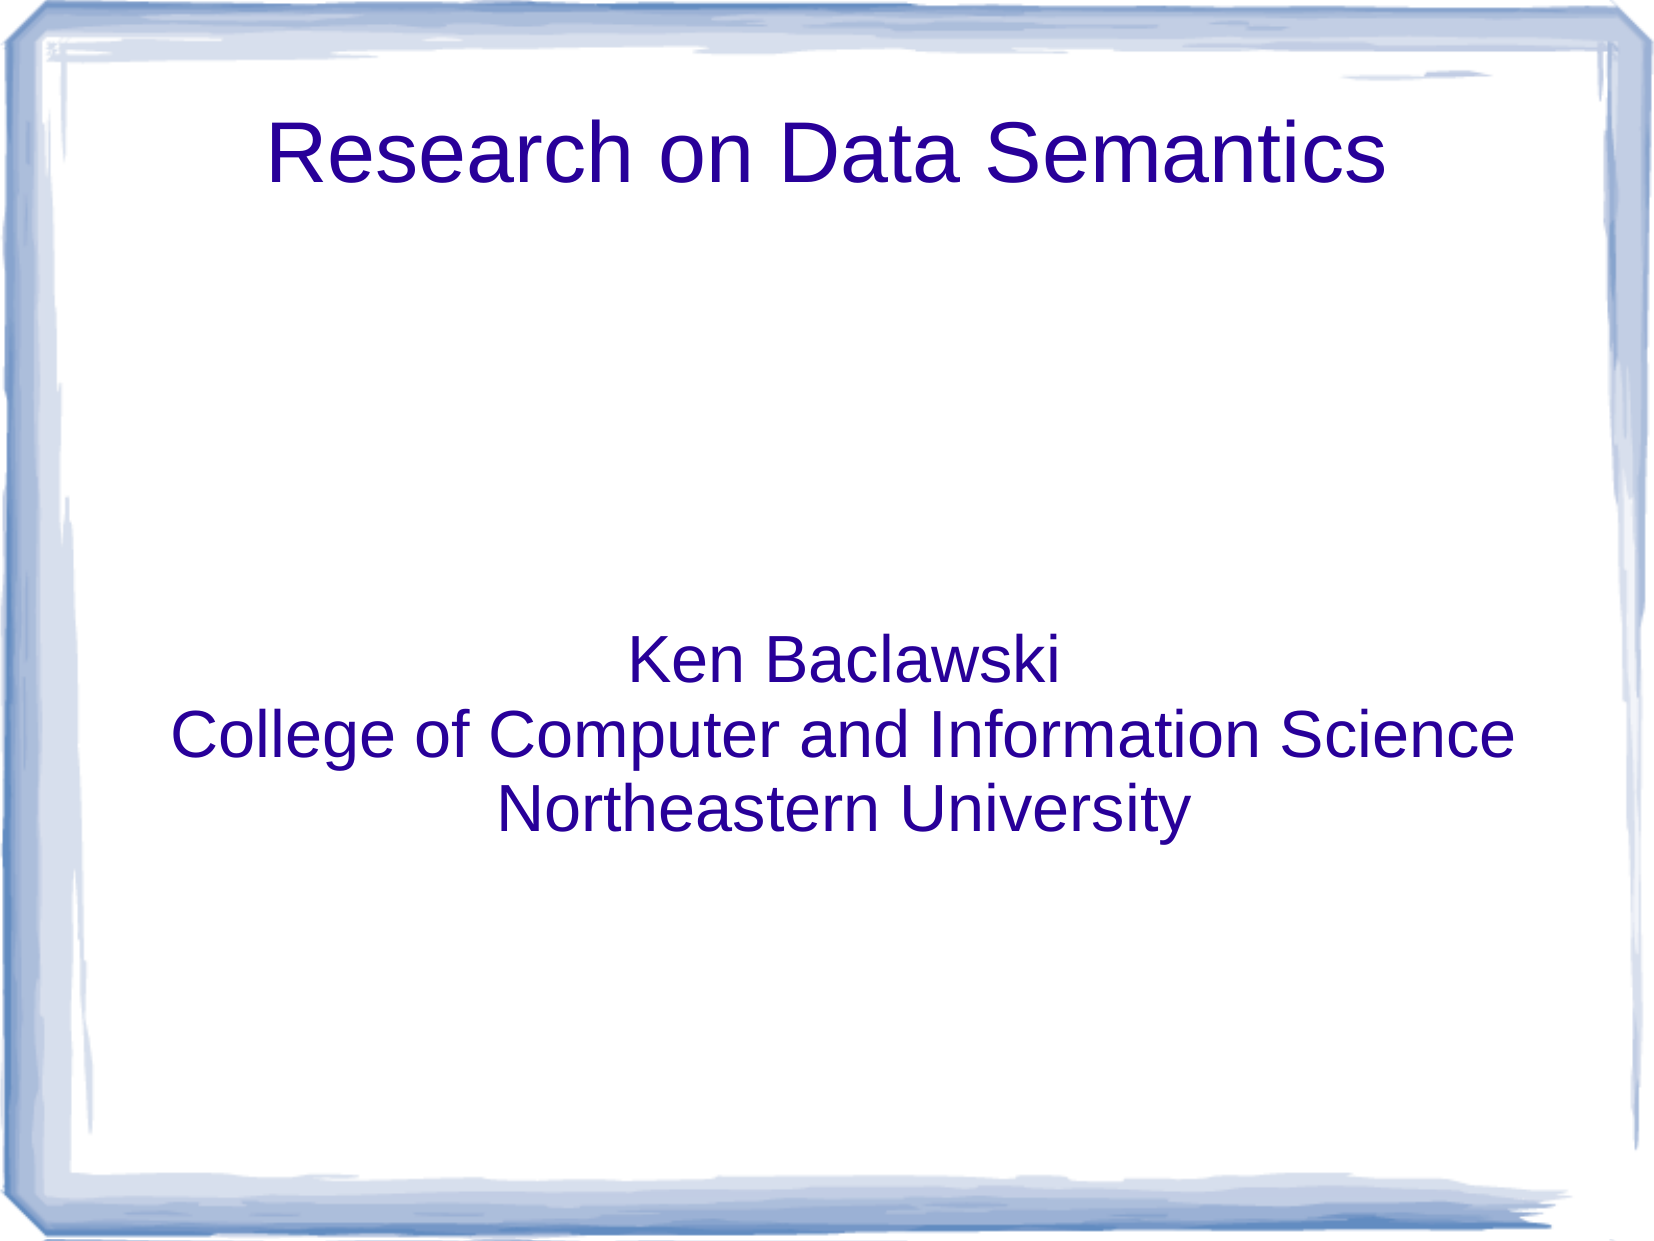

# Research on Data Semantics
Ken Baclawski
College of Computer and Information Science
Northeastern University